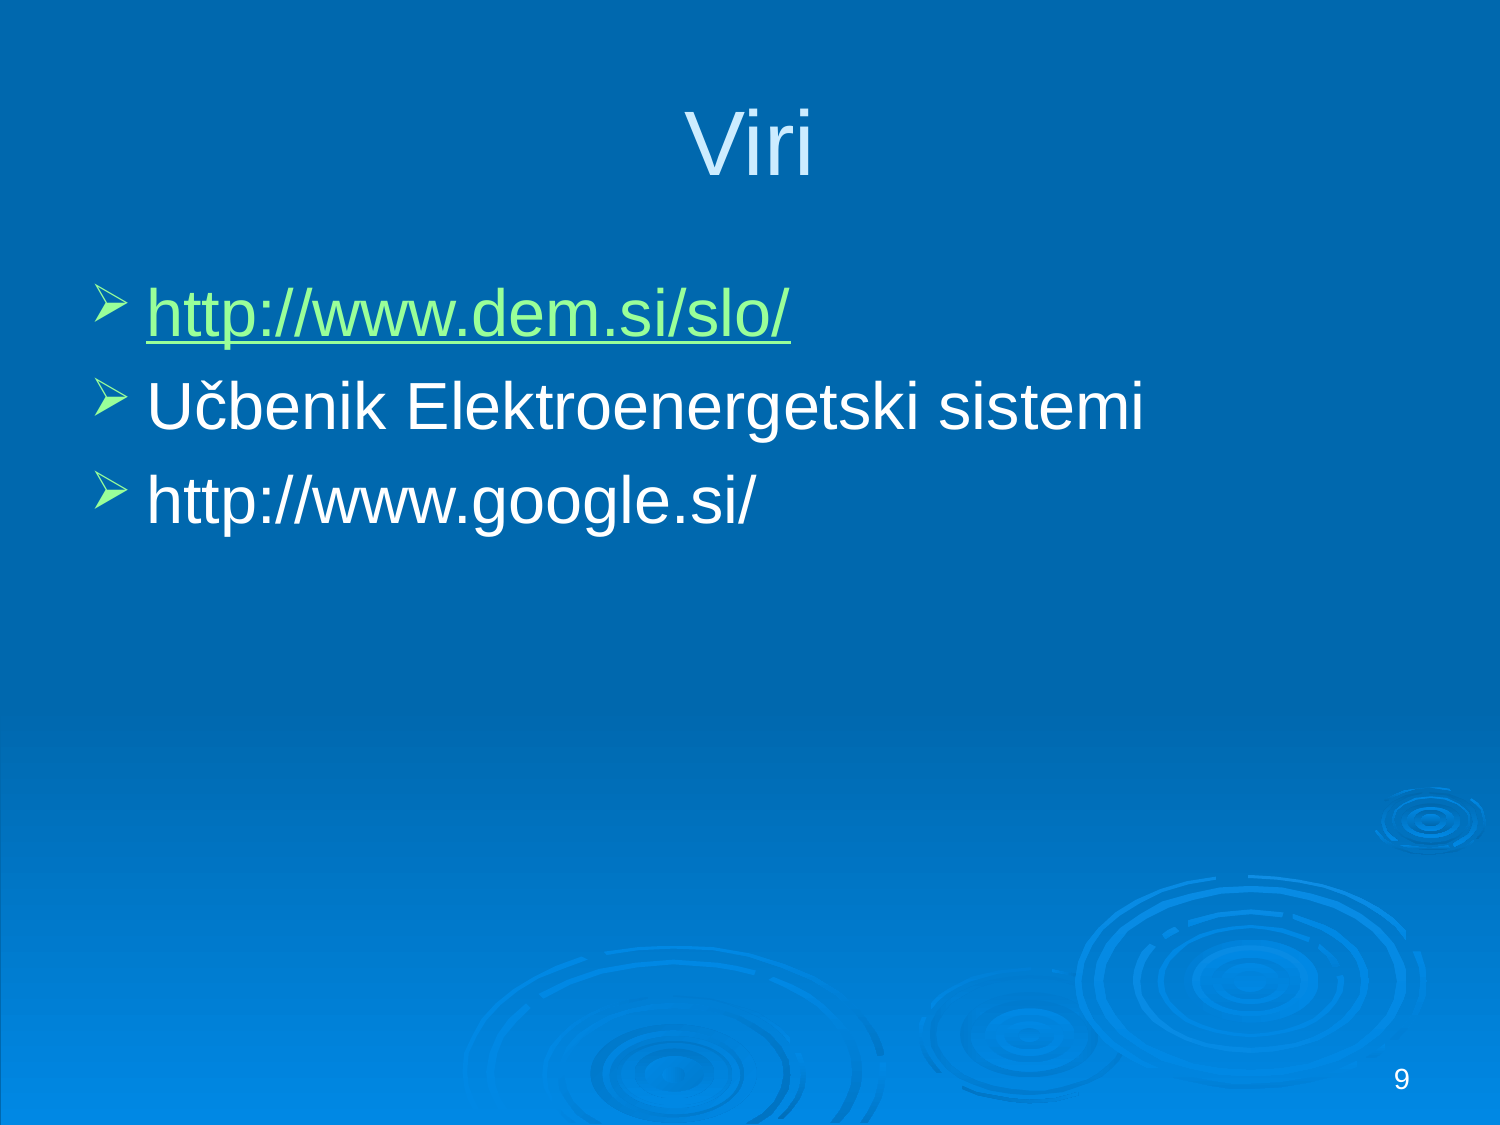

# Viri
http://www.dem.si/slo/
Učbenik Elektroenergetski sistemi
http://www.google.si/